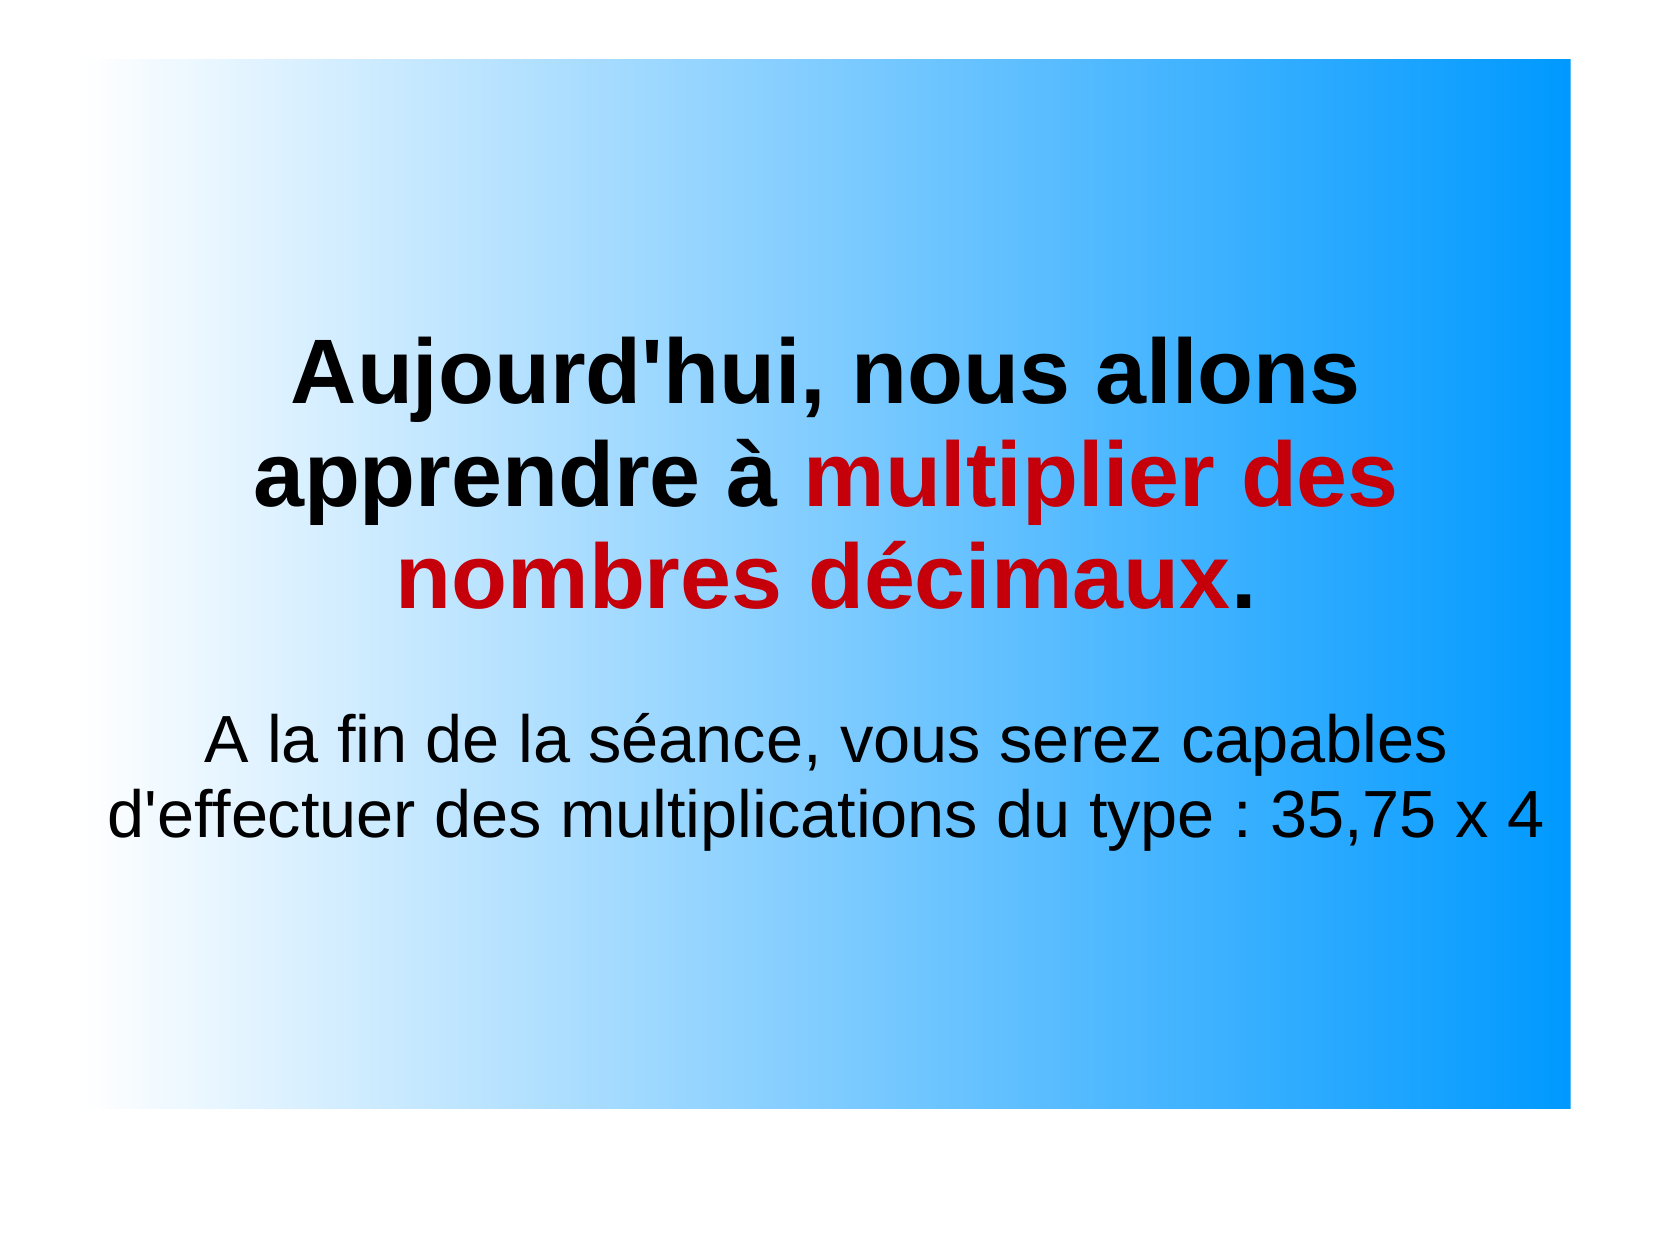

Aujourd'hui, nous allons apprendre à multiplier des nombres décimaux.
A la fin de la séance, vous serez capables d'effectuer des multiplications du type : 35,75 x 4